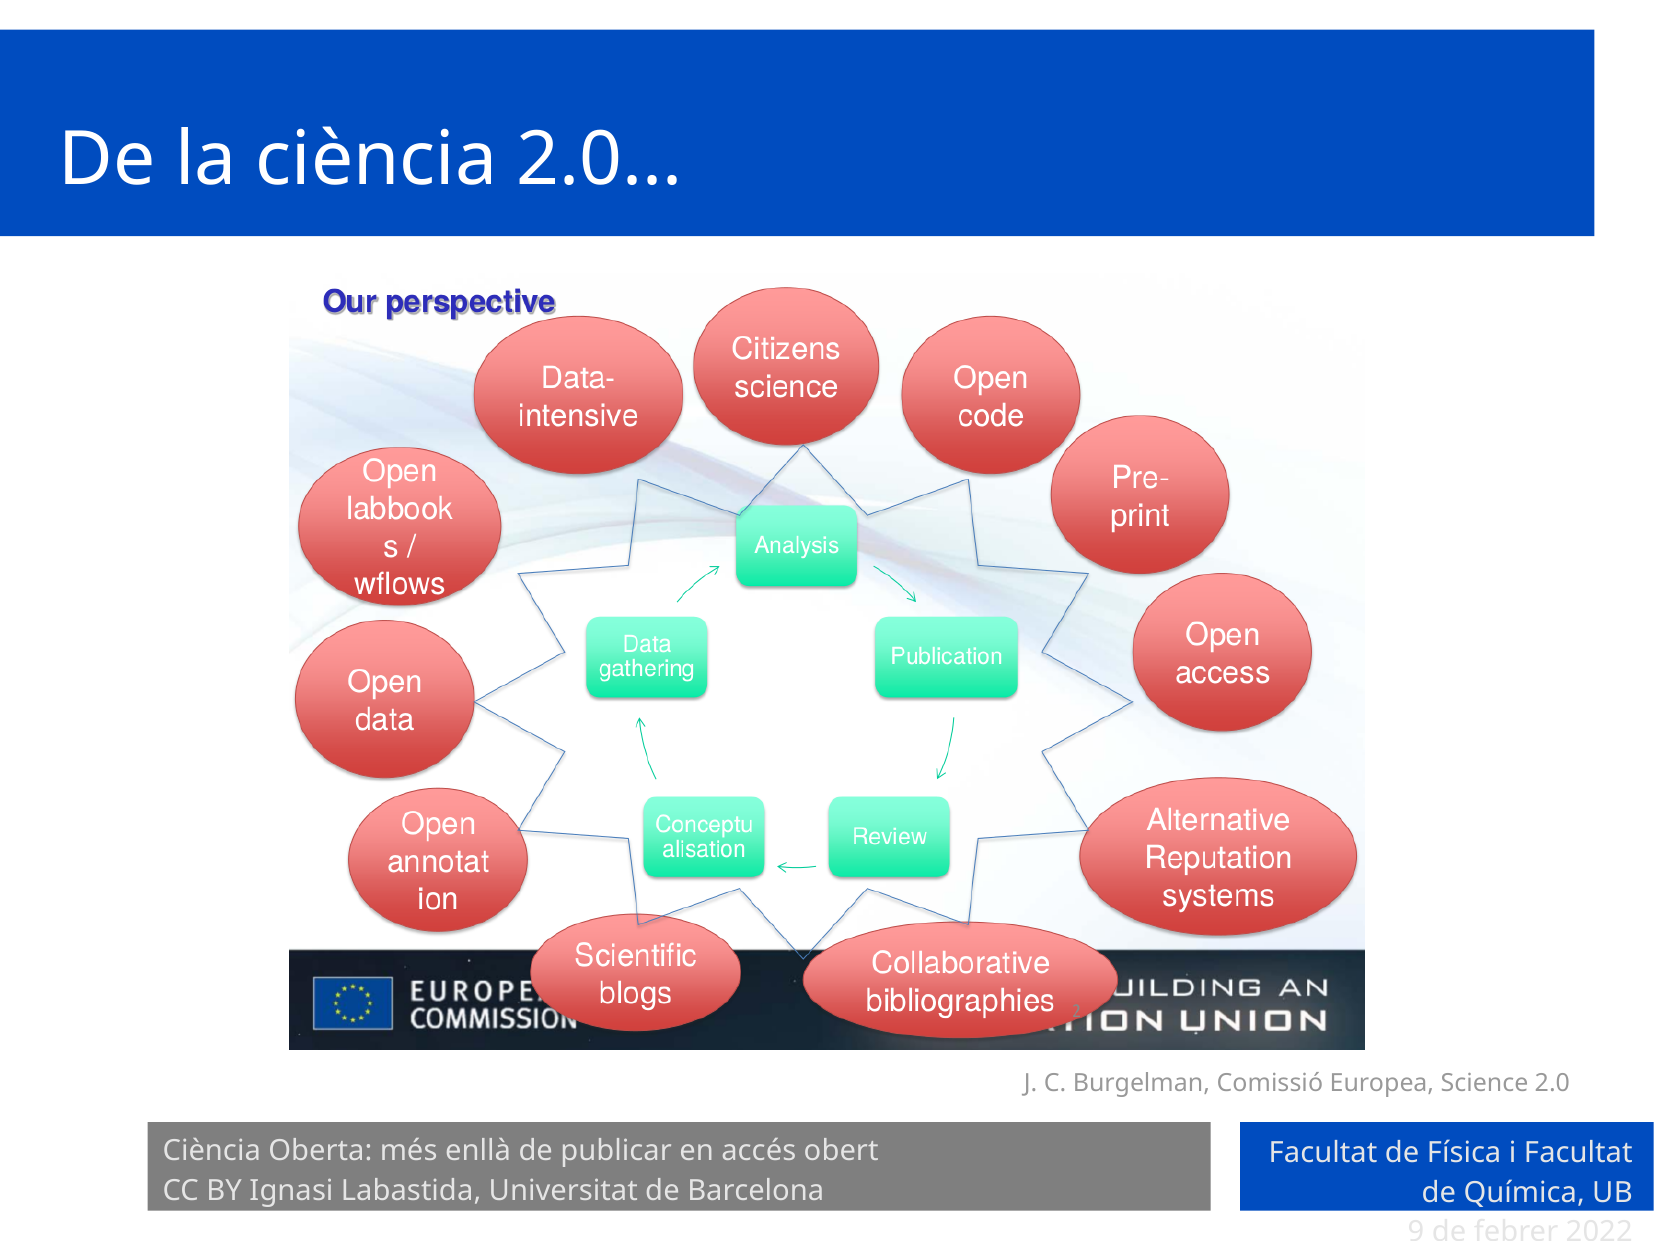

# De la ciència 2.0...
J. C. Burgelman, Comissió Europea, Science 2.0